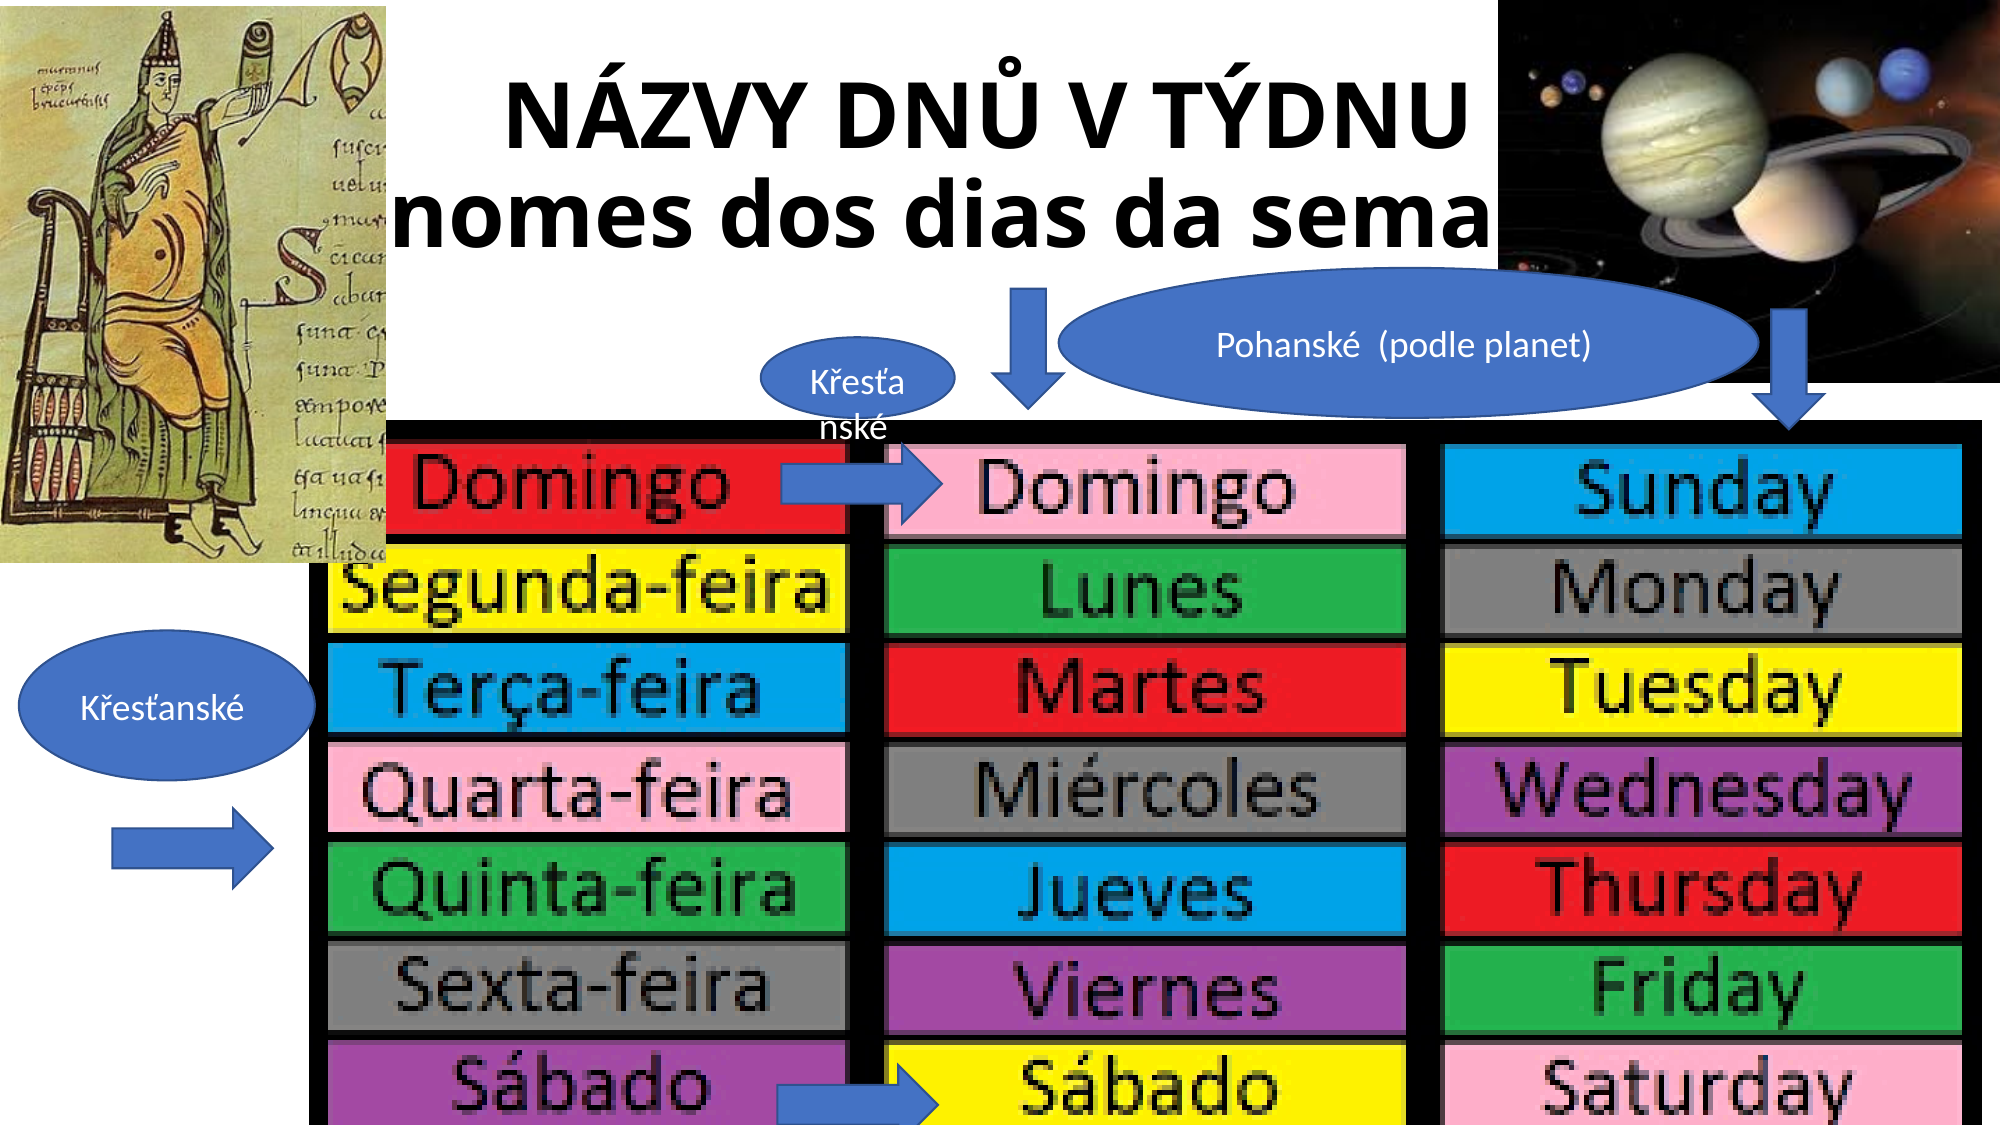

# NÁZVY DNŮ V TÝDNU nomes dos dias da semana
Pohanské (podle planet)
Křesťanské
Křesťanské